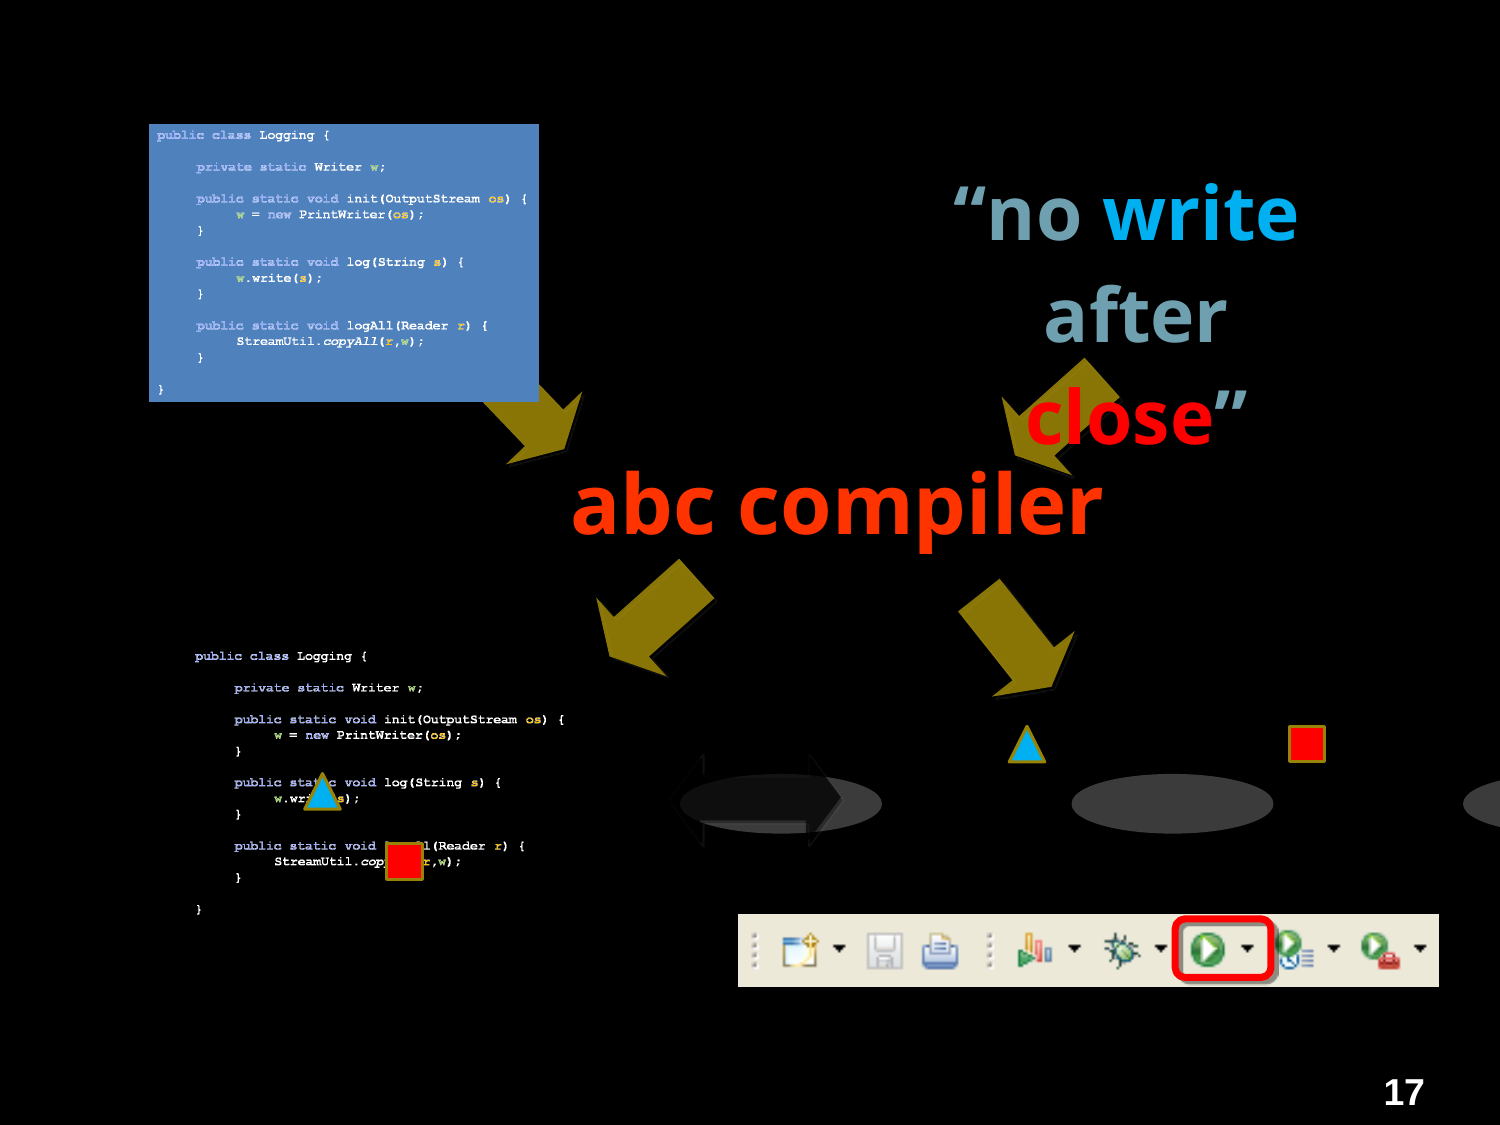

“no write
after close”
abc compiler
17